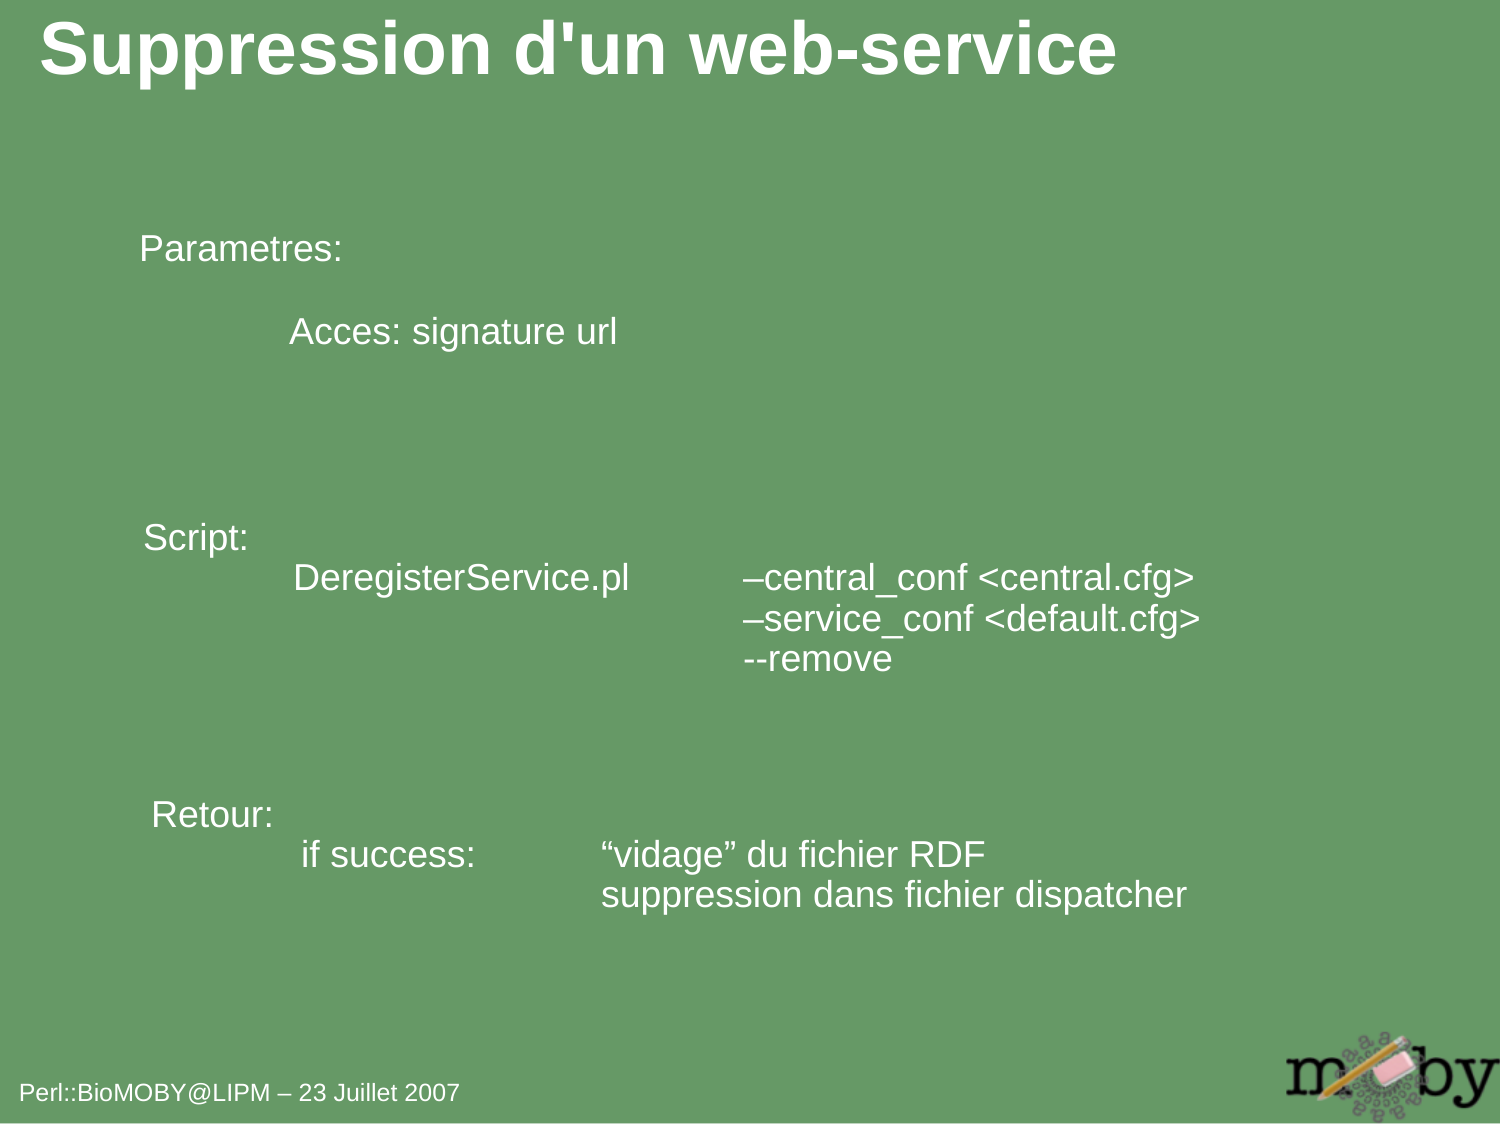

Suppression d'un web-service
Parametres:
	Acces: signature url
Script:
	DeregisterService.pl	–central_conf <central.cfg>
				–service_conf <default.cfg>
				--remove
Retour:
	if success: 	“vidage” du fichier RDF
			suppression dans fichier dispatcher